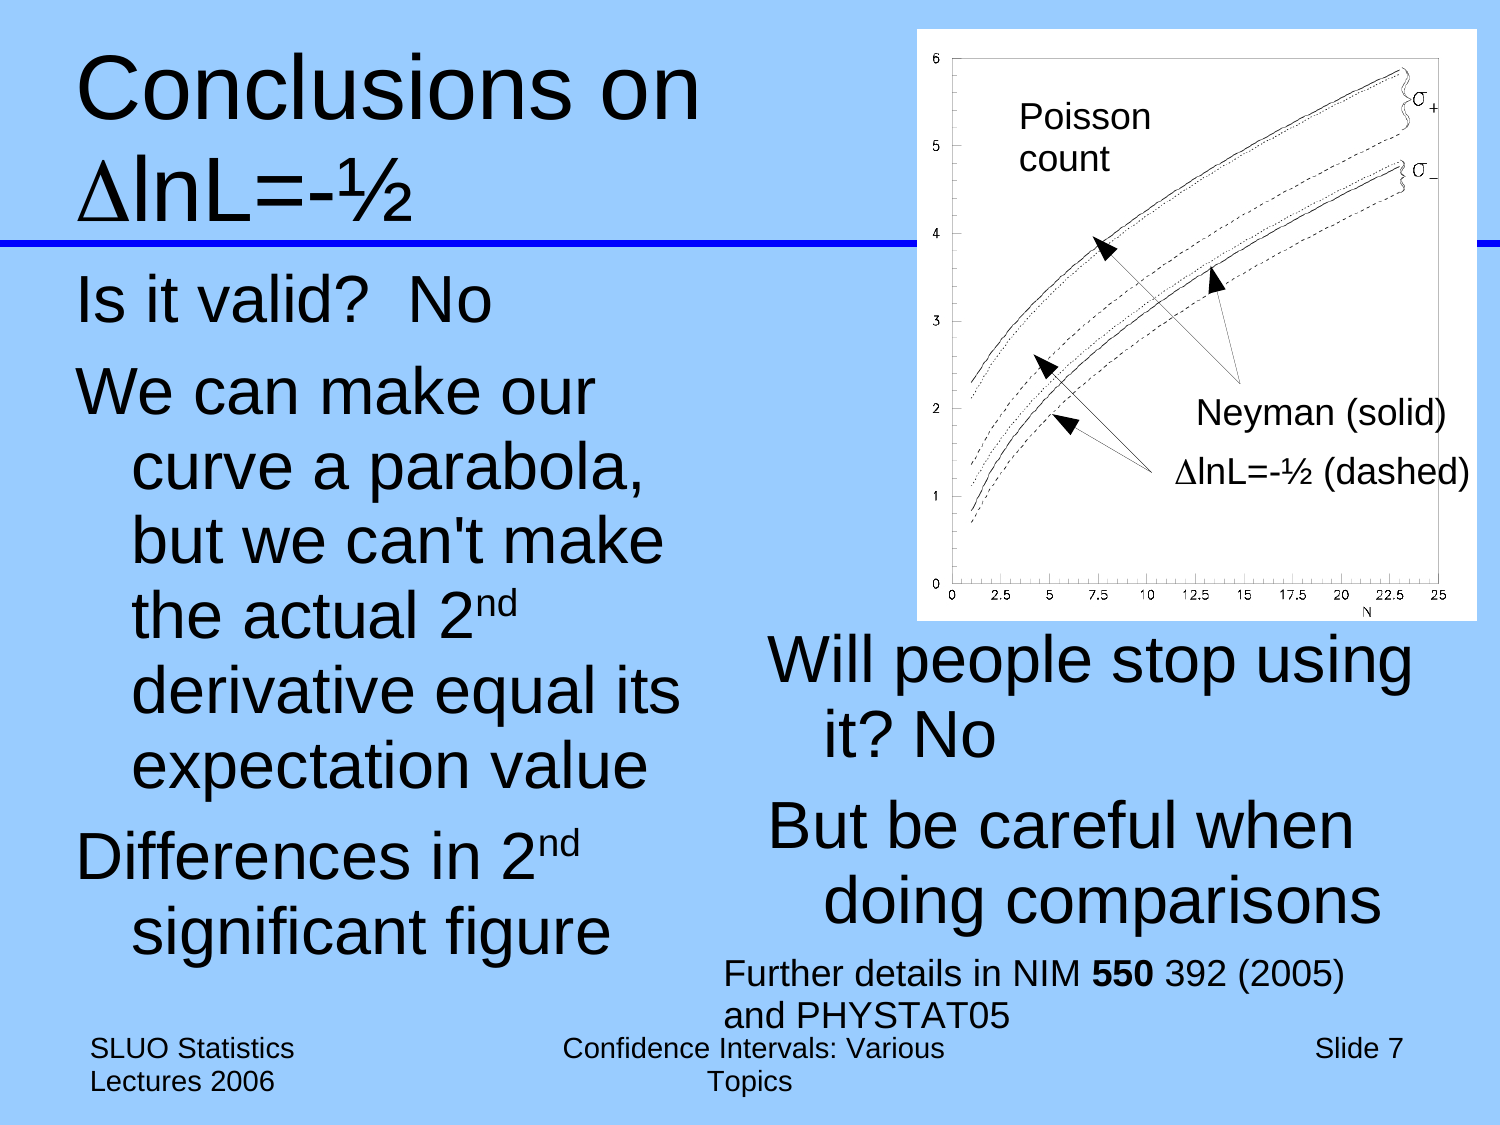

# Conclusions on lnL=-½
Poisson count
Is it valid? No
We can make our curve a parabola, but we can't make the actual 2nd derivative equal its expectation value
Differences in 2nd significant figure
Neyman (solid)
 lnL=-½ (dashed)
Will people stop using it? No
But be careful when doing comparisons
Further details in NIM 550 392 (2005)
and PHYSTAT05
7